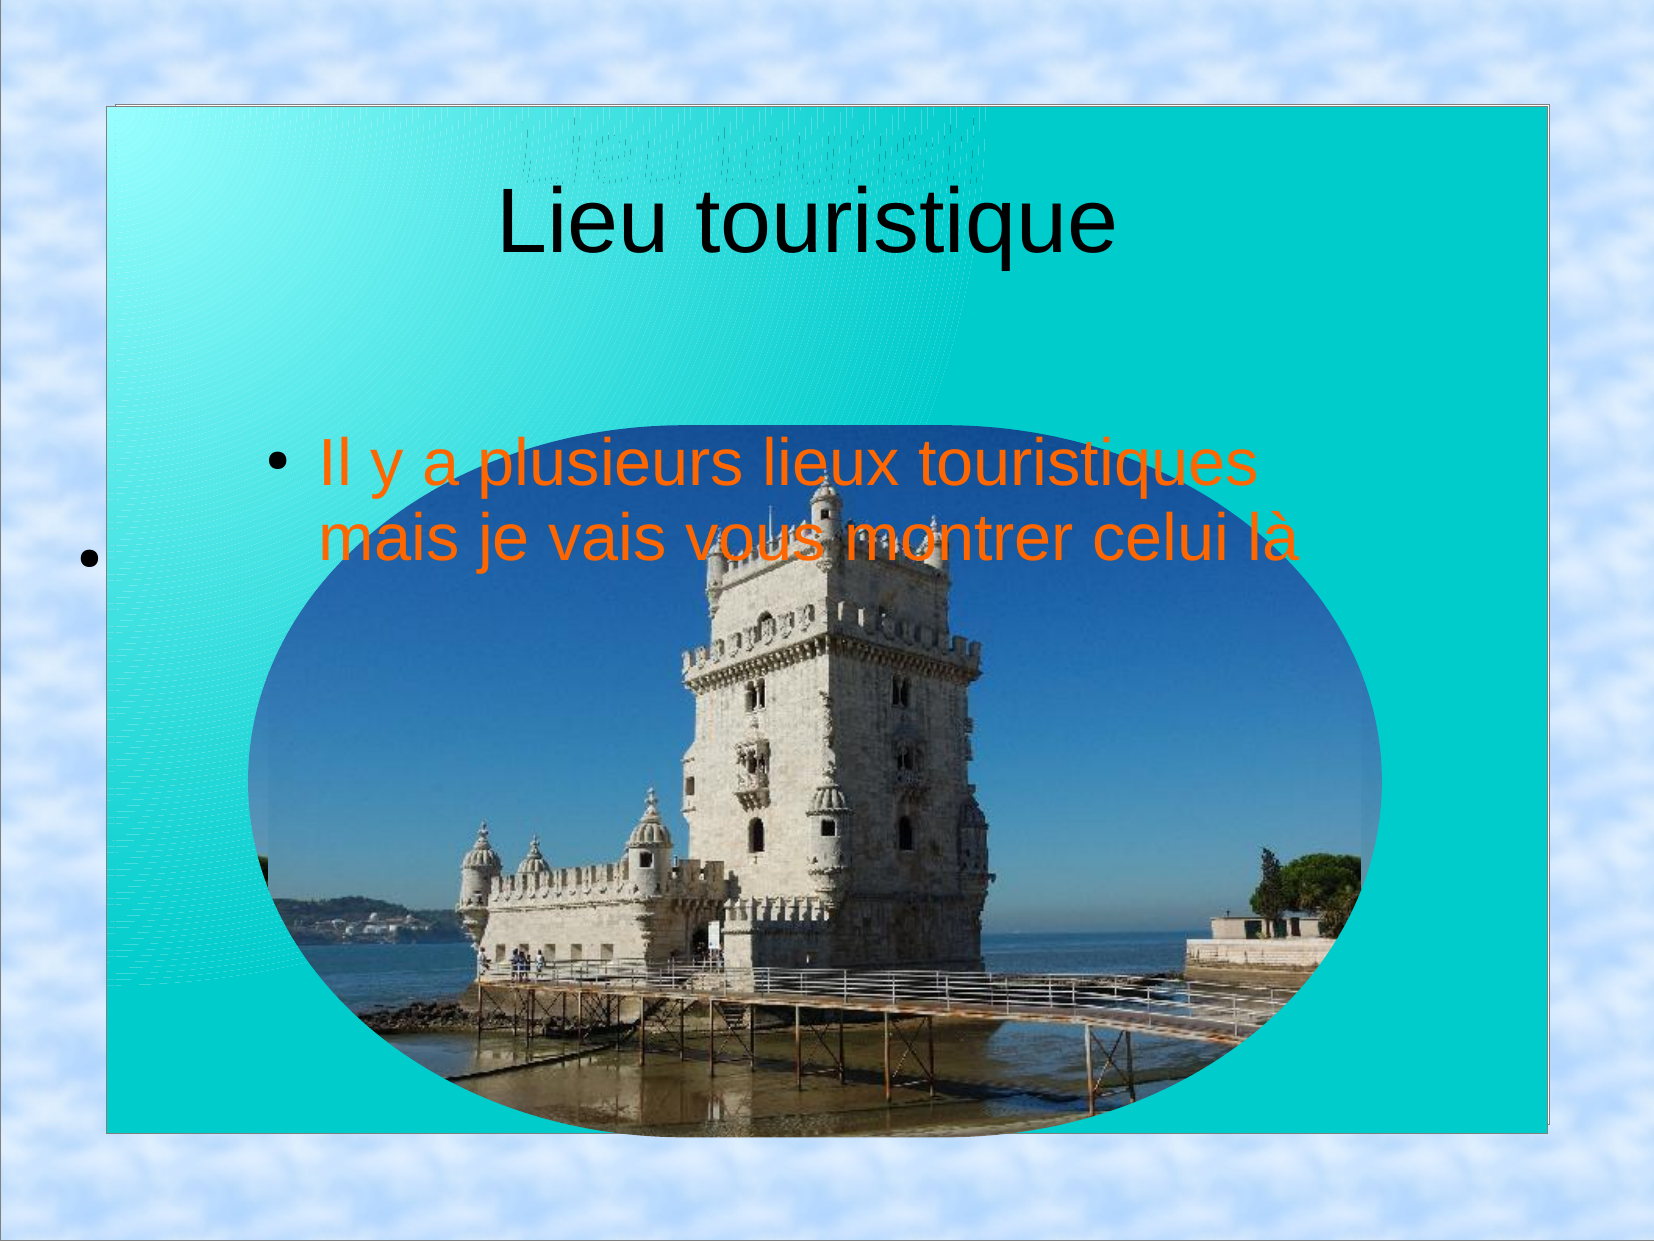

#
Lieu touristique
Lieu touristique
Il y a plusieurs lieux touristiques mais je vais vous montrer celui là